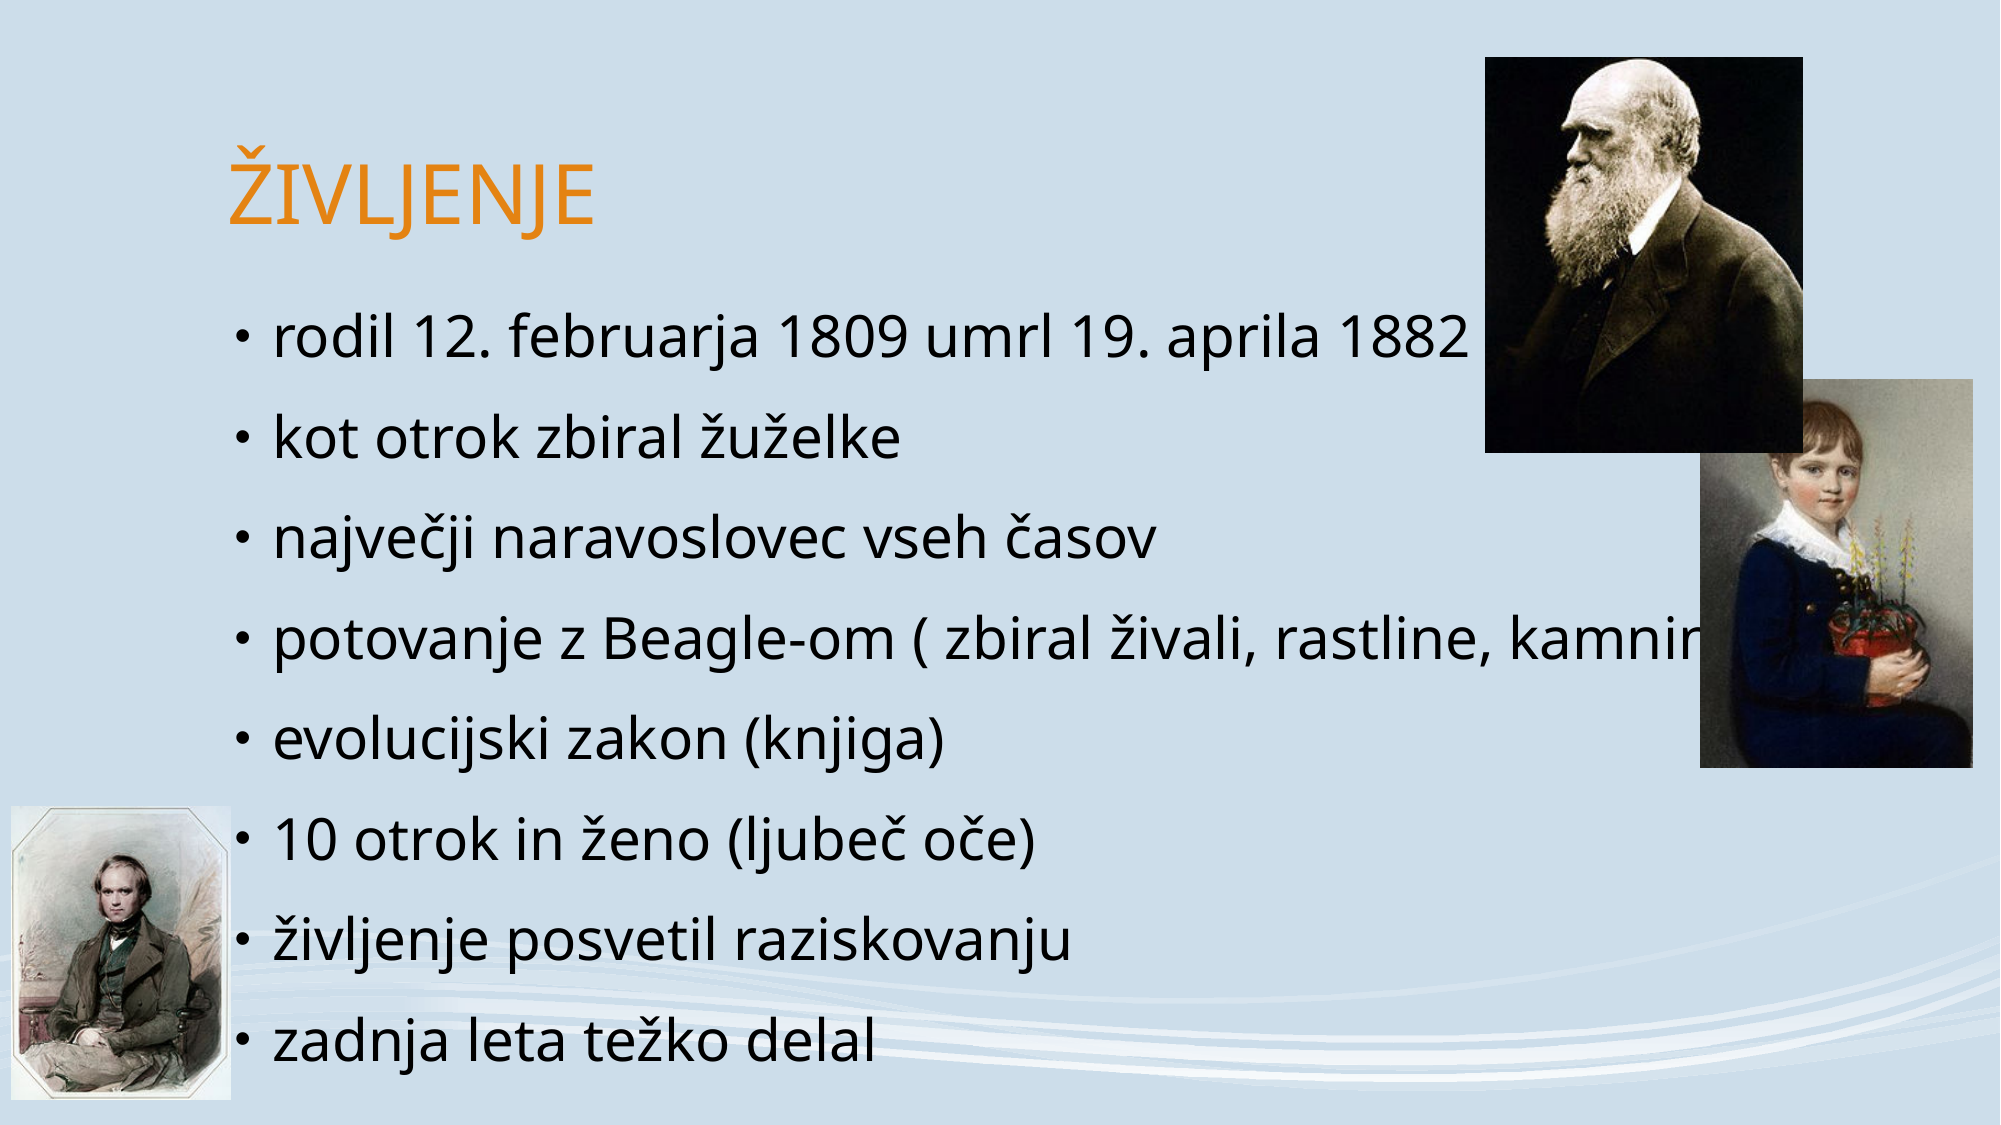

# ŽIVLJENJE
rodil 12. februarja 1809 umrl 19. aprila 1882
kot otrok zbiral žuželke
največji naravoslovec vseh časov
potovanje z Beagle-om ( zbiral živali, rastline, kamnine)
evolucijski zakon (knjiga)
10 otrok in ženo (ljubeč oče)
življenje posvetil raziskovanju
zadnja leta težko delal